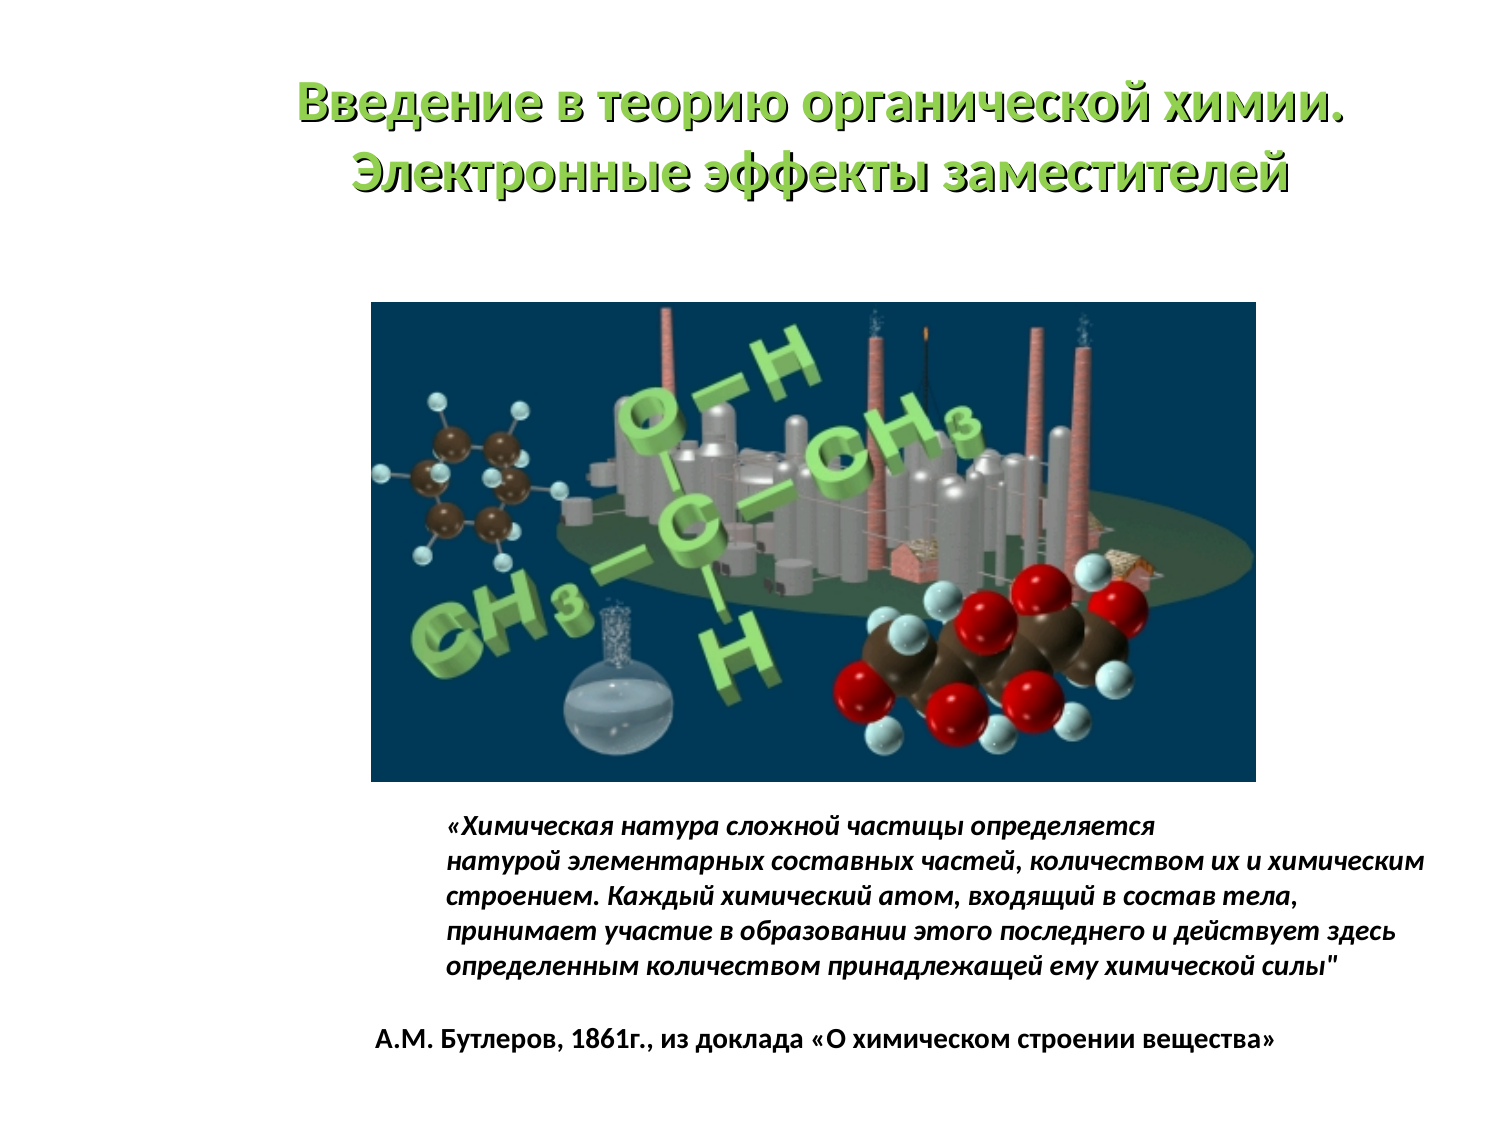

Введение в теорию органической химии.
Электронные эффекты заместителей
«Химическая натура сложной частицы определяется
натурой элементарных составных частей, количеством их и химическим строением. Каждый химический атом, входящий в состав тела, принимает участие в образовании этого последнего и действует здесь определенным количеством принадлежащей ему химической силы"
А.М. Бутлеров, 1861г., из доклада «О химическом строении вещества»